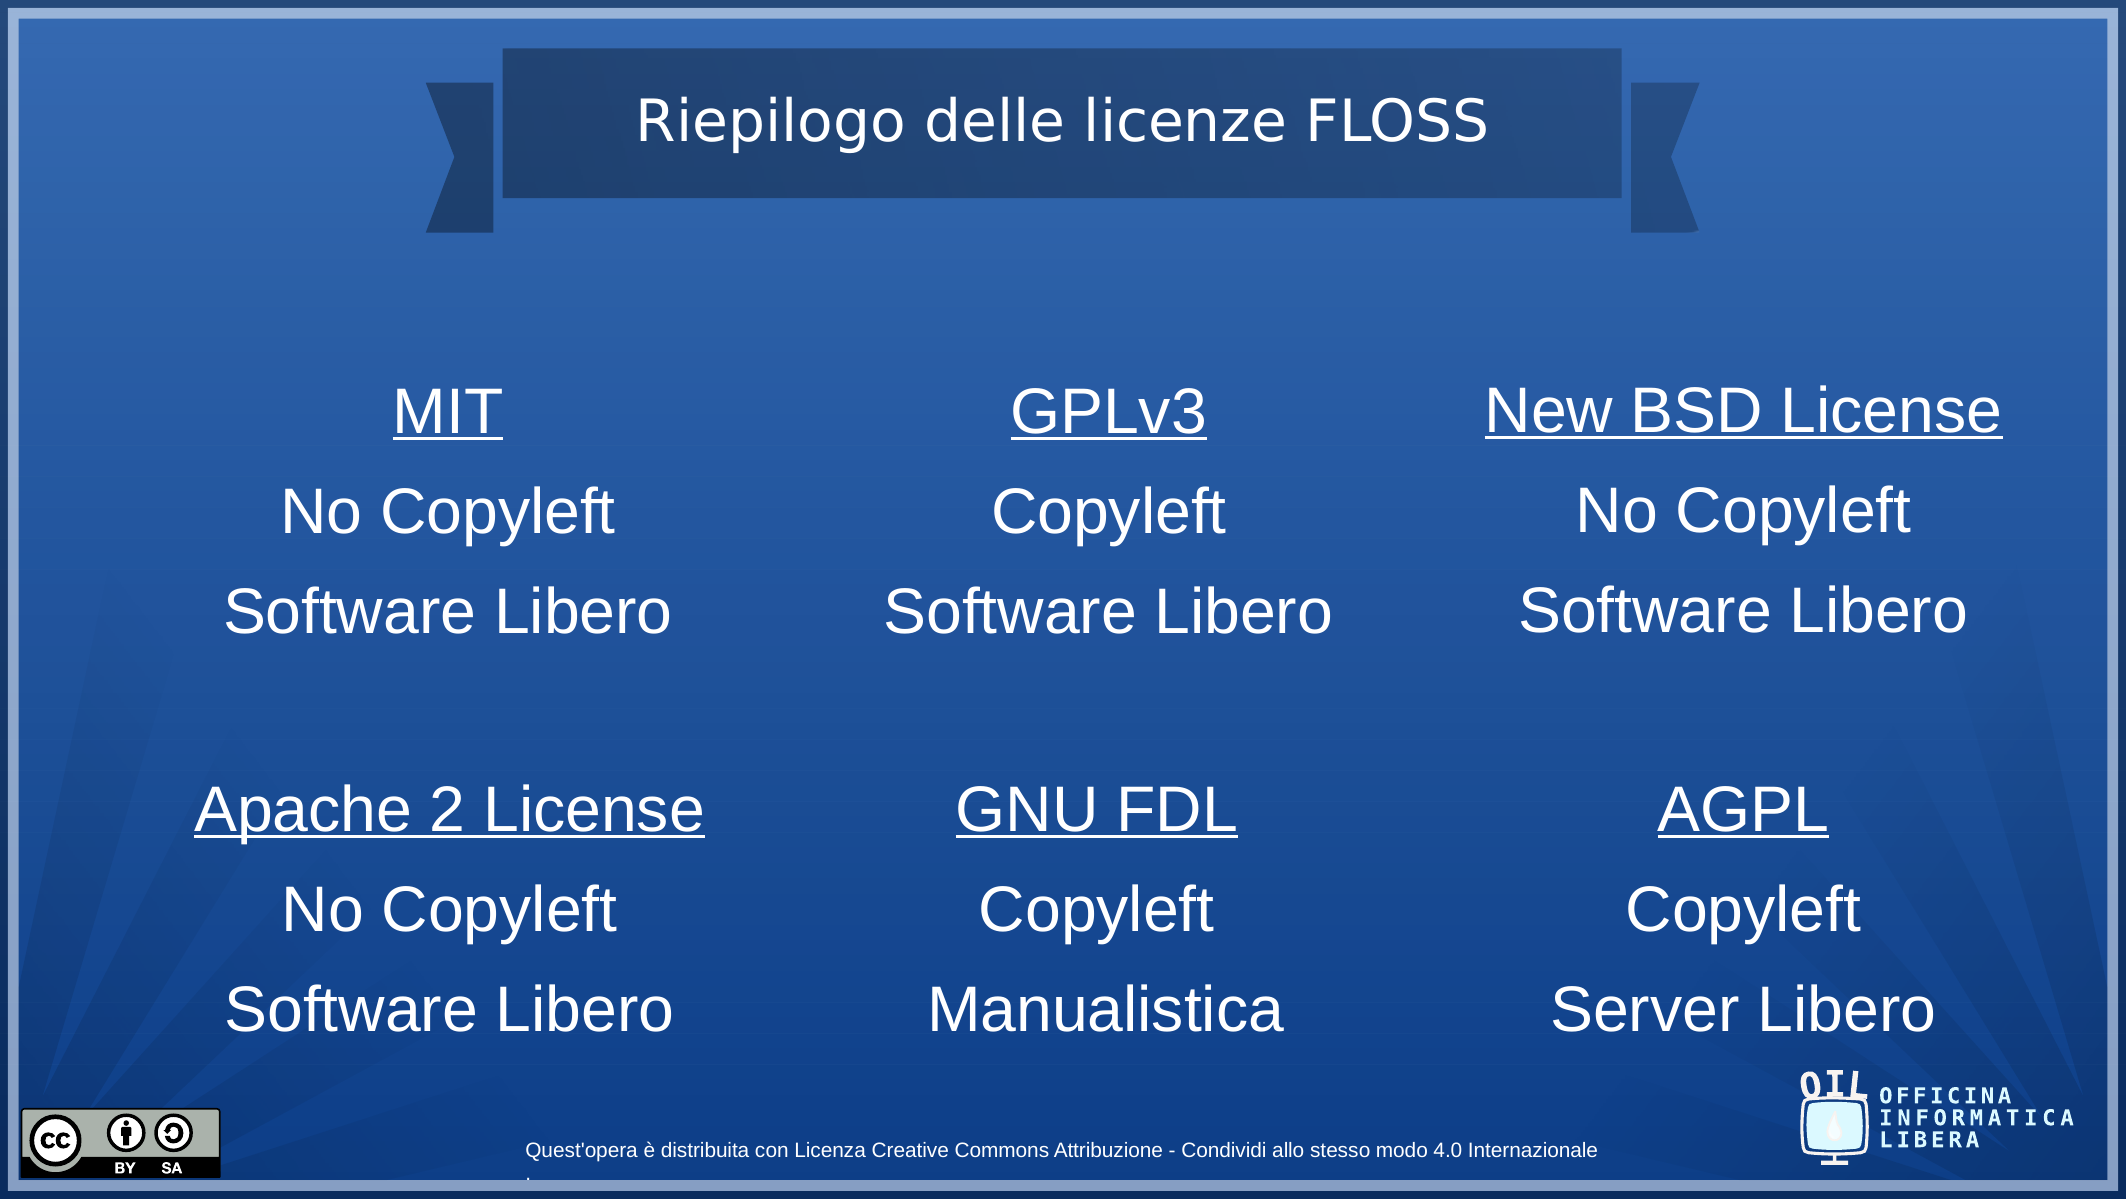

# Riepilogo delle licenze FLOSS
MIT
No Copyleft
Software Libero
GPLv3
Copyleft
Software Libero
New BSD License
No Copyleft
Software Libero
Apache 2 License
No Copyleft
Software Libero
GNU FDL
Copyleft
 Manualistica
AGPL
Copyleft
Server Libero
Quest'opera è distribuita con Licenza Creative Commons Attribuzione - Condividi allo stesso modo 4.0 Internazionale.